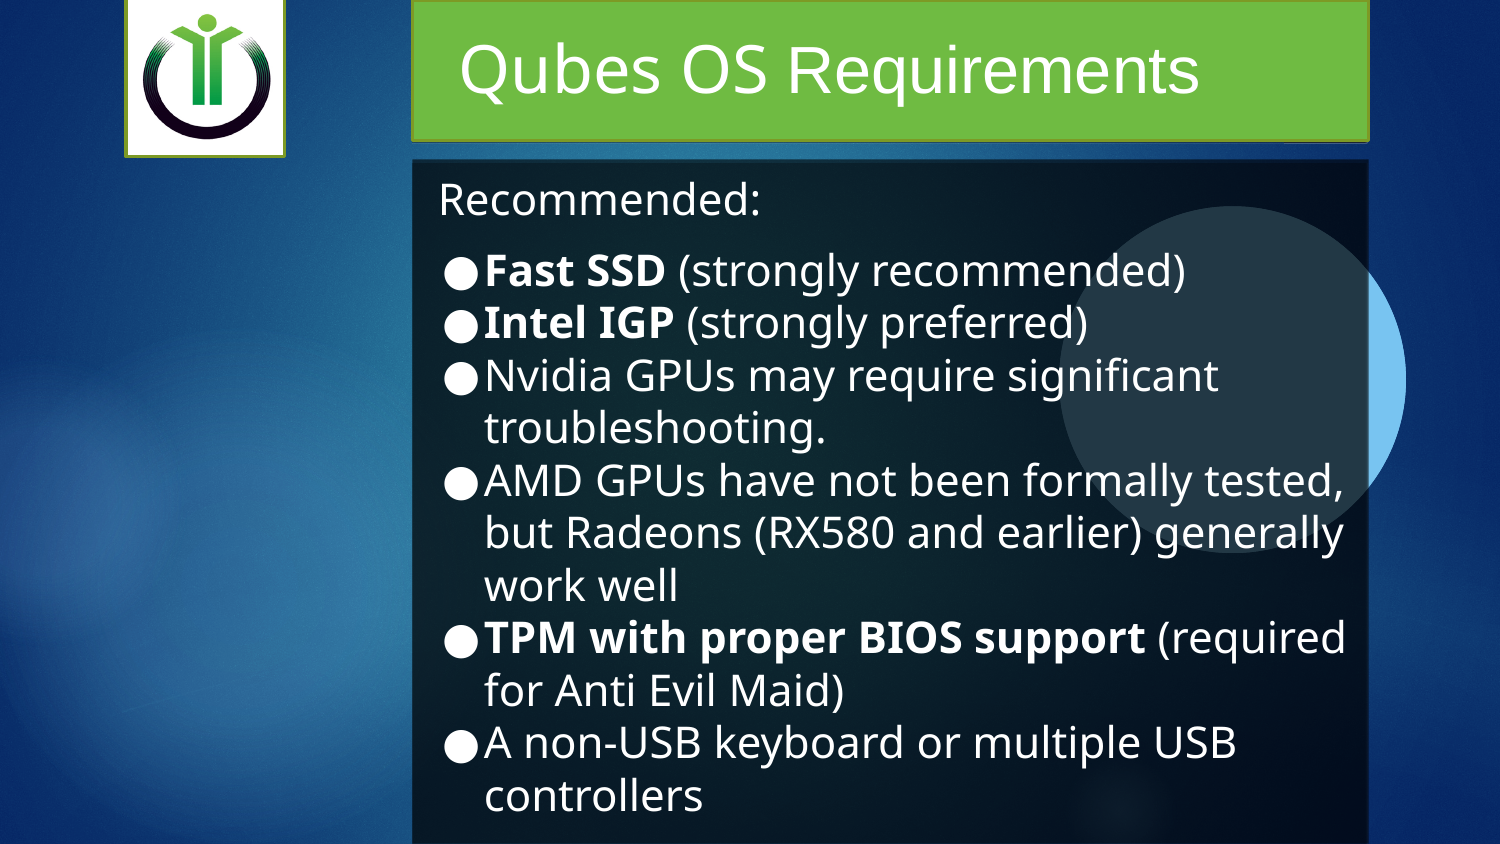

Qubes OS Requirements
Recommended:
Fast SSD (strongly recommended)
Intel IGP (strongly preferred)
Nvidia GPUs may require significant troubleshooting.
AMD GPUs have not been formally tested, but Radeons (RX580 and earlier) generally work well
TPM with proper BIOS support (required for Anti Evil Maid)
A non-USB keyboard or multiple USB controllers